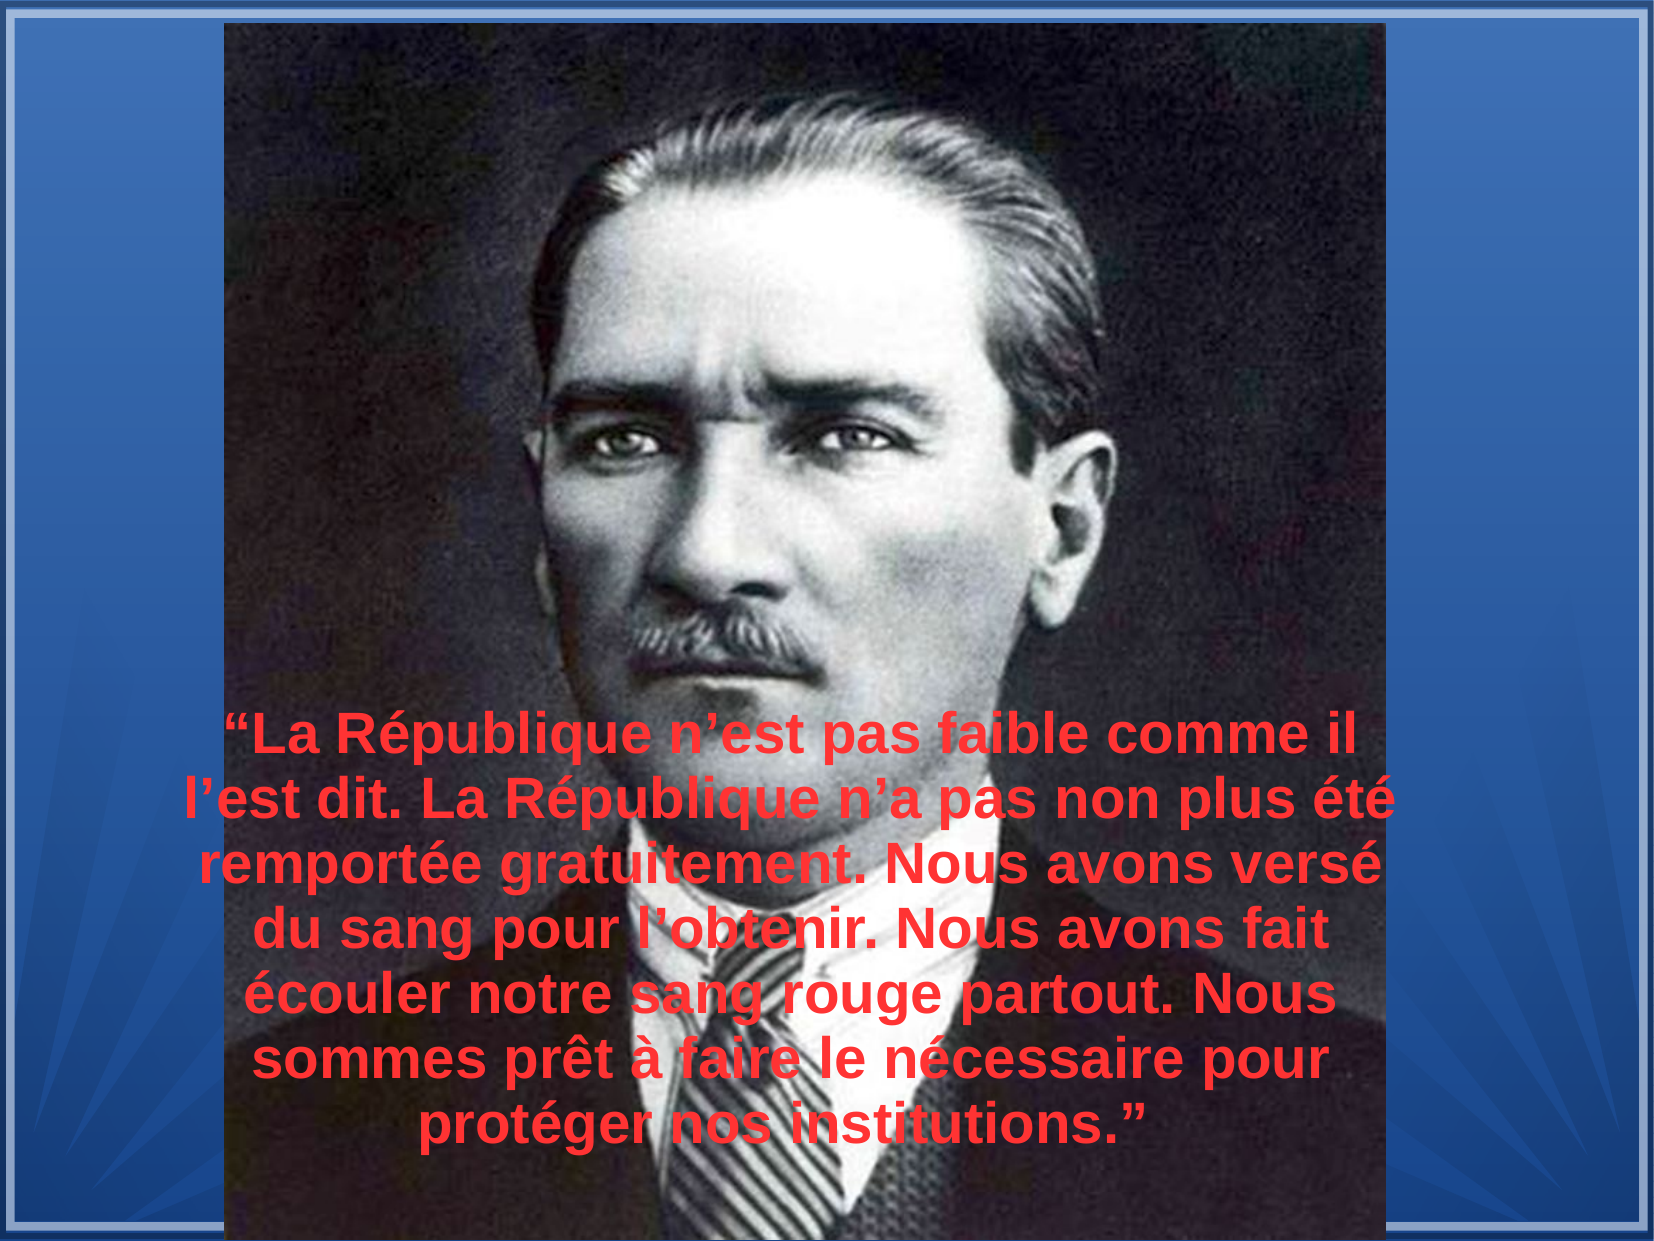

# “La République n’est pas faible comme il l’est dit. La République n’a pas non plus été remportée gratuitement. Nous avons versé du sang pour l’obtenir. Nous avons fait écouler notre sang rouge partout. Nous sommes prêt à faire le nécessaire pour protéger nos institutions.”